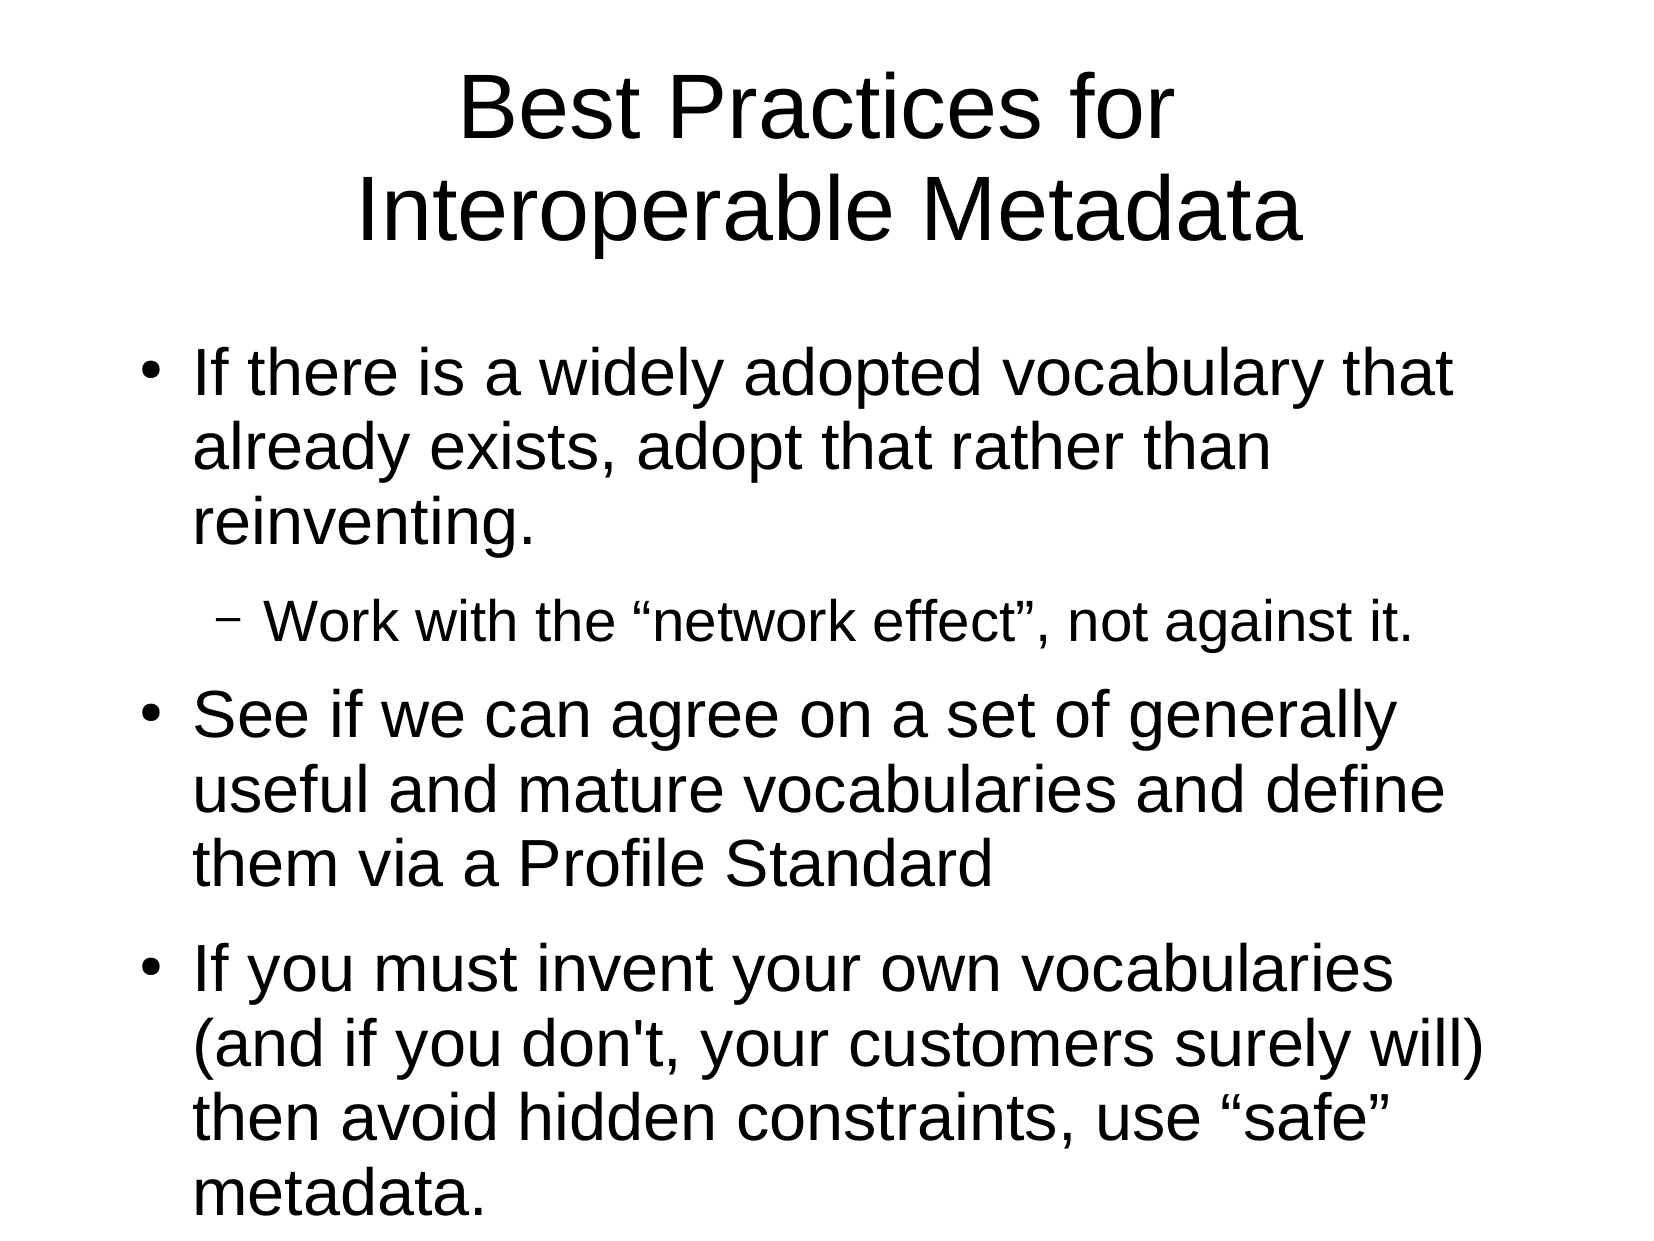

# Best Practices for Interoperable Metadata
If there is a widely adopted vocabulary that already exists, adopt that rather than reinventing.
Work with the “network effect”, not against it.
See if we can agree on a set of generally useful and mature vocabularies and define them via a Profile Standard
If you must invent your own vocabularies (and if you don't, your customers surely will) then avoid hidden constraints, use “safe” metadata.